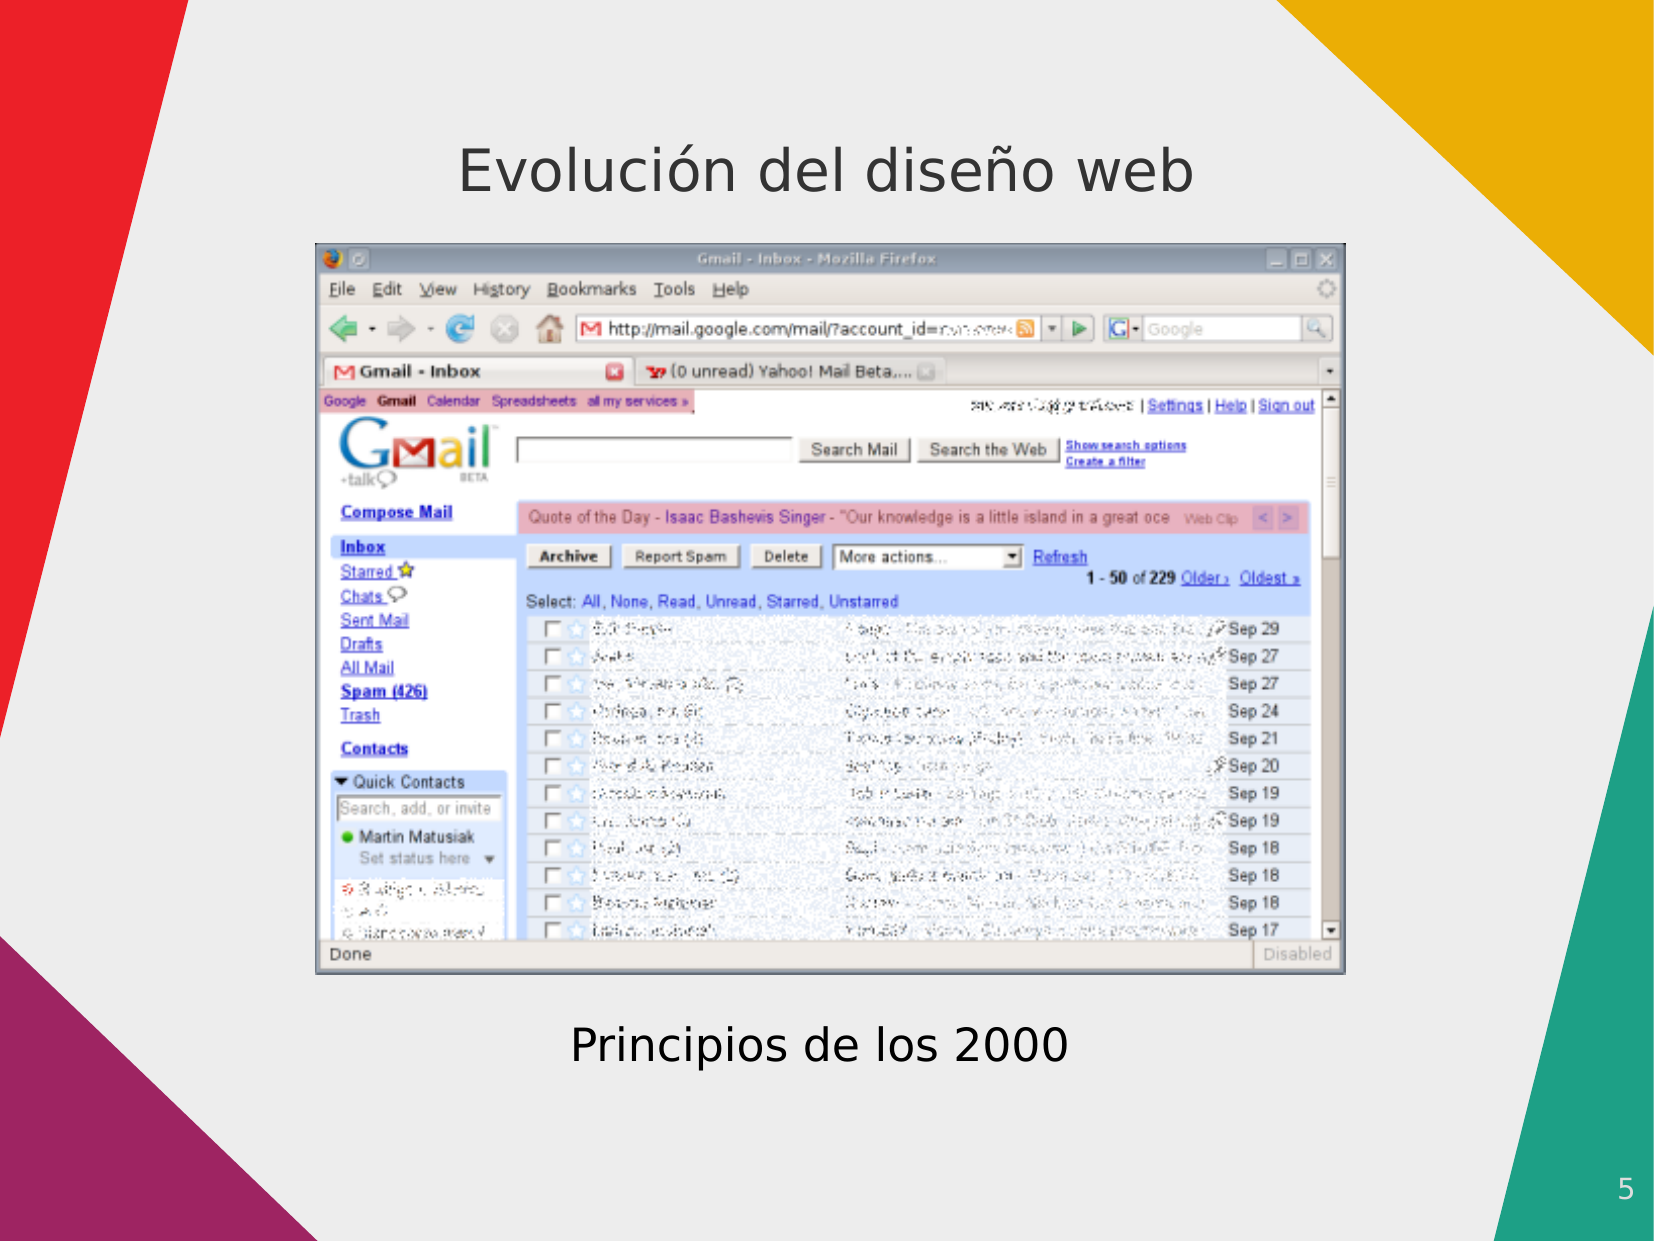

# Evolución del diseño web
Principios de los 2000
5